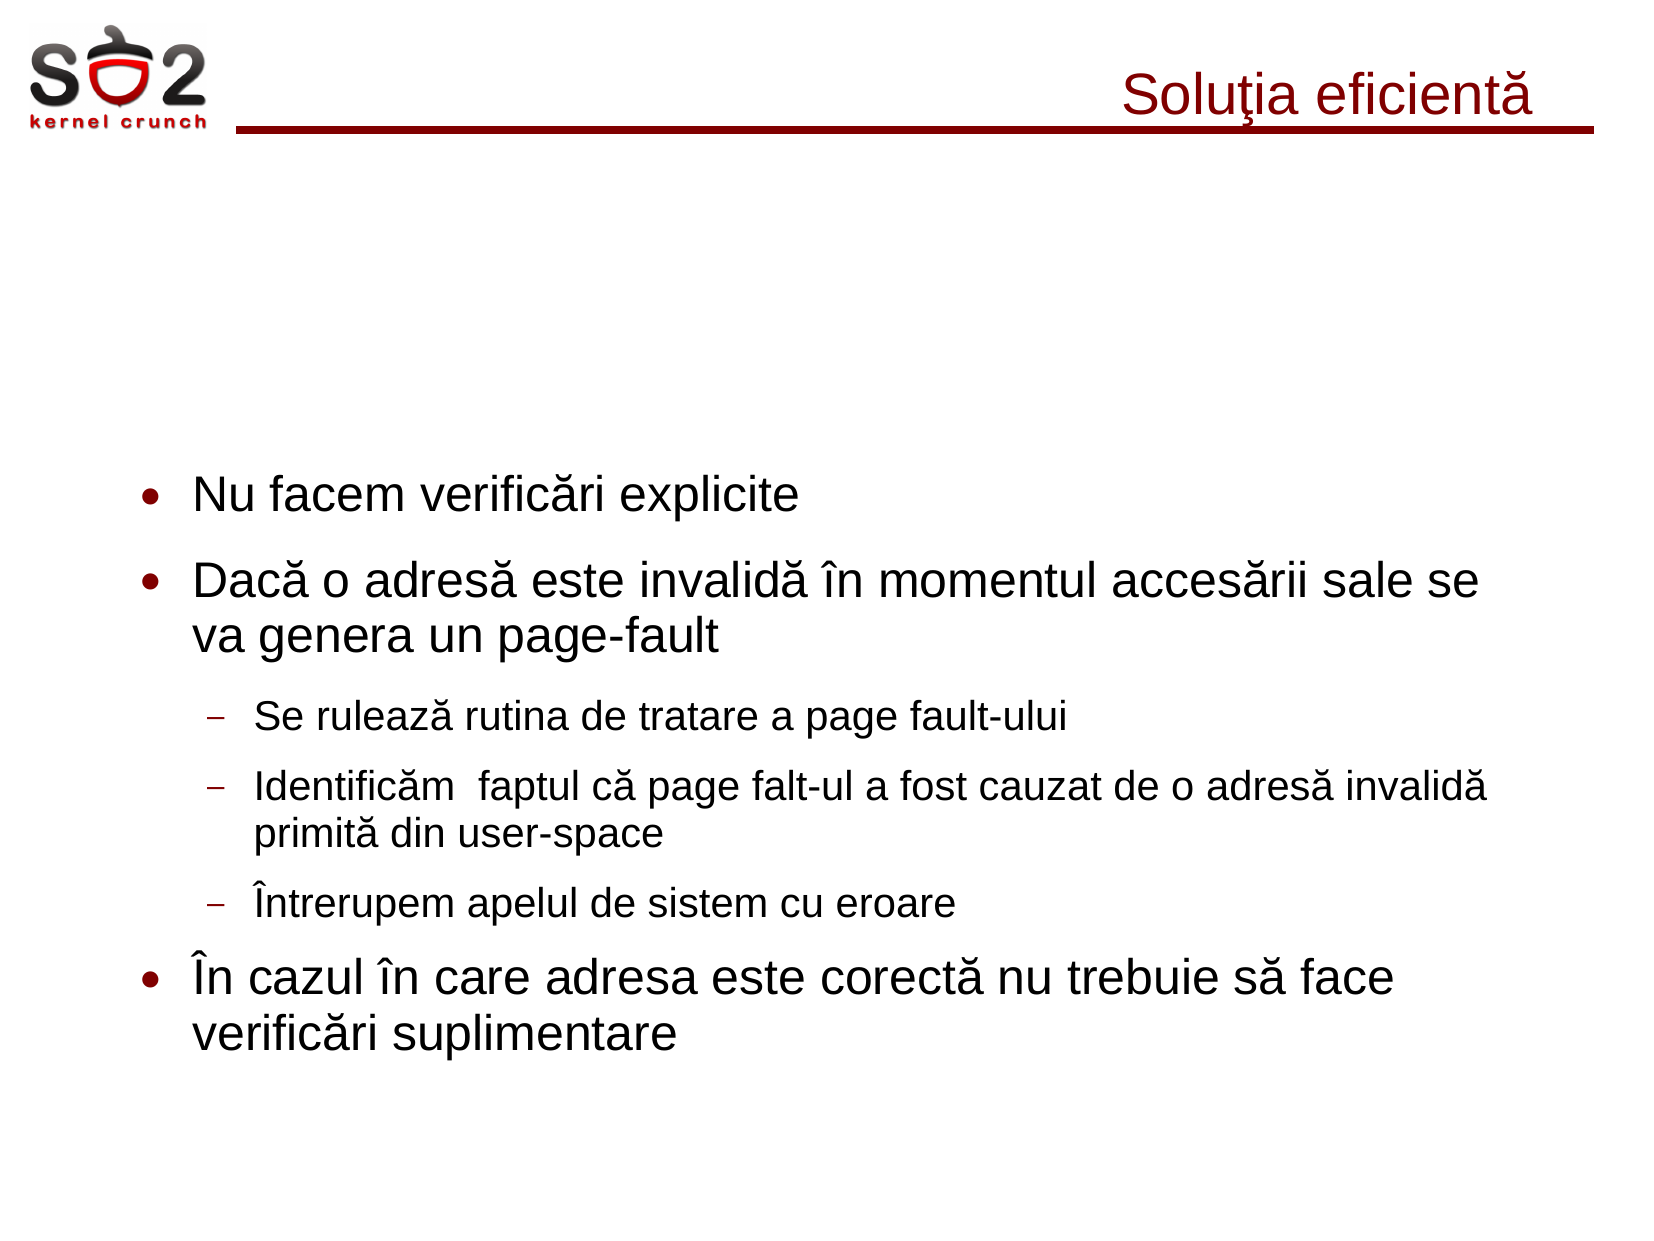

# Soluţia eficientă
Nu facem verificări explicite
Dacă o adresă este invalidă în momentul accesării sale se va genera un page-fault
Se rulează rutina de tratare a page fault-ului
Identificăm faptul că page falt-ul a fost cauzat de o adresă invalidă primită din user-space
Întrerupem apelul de sistem cu eroare
În cazul în care adresa este corectă nu trebuie să face verificări suplimentare